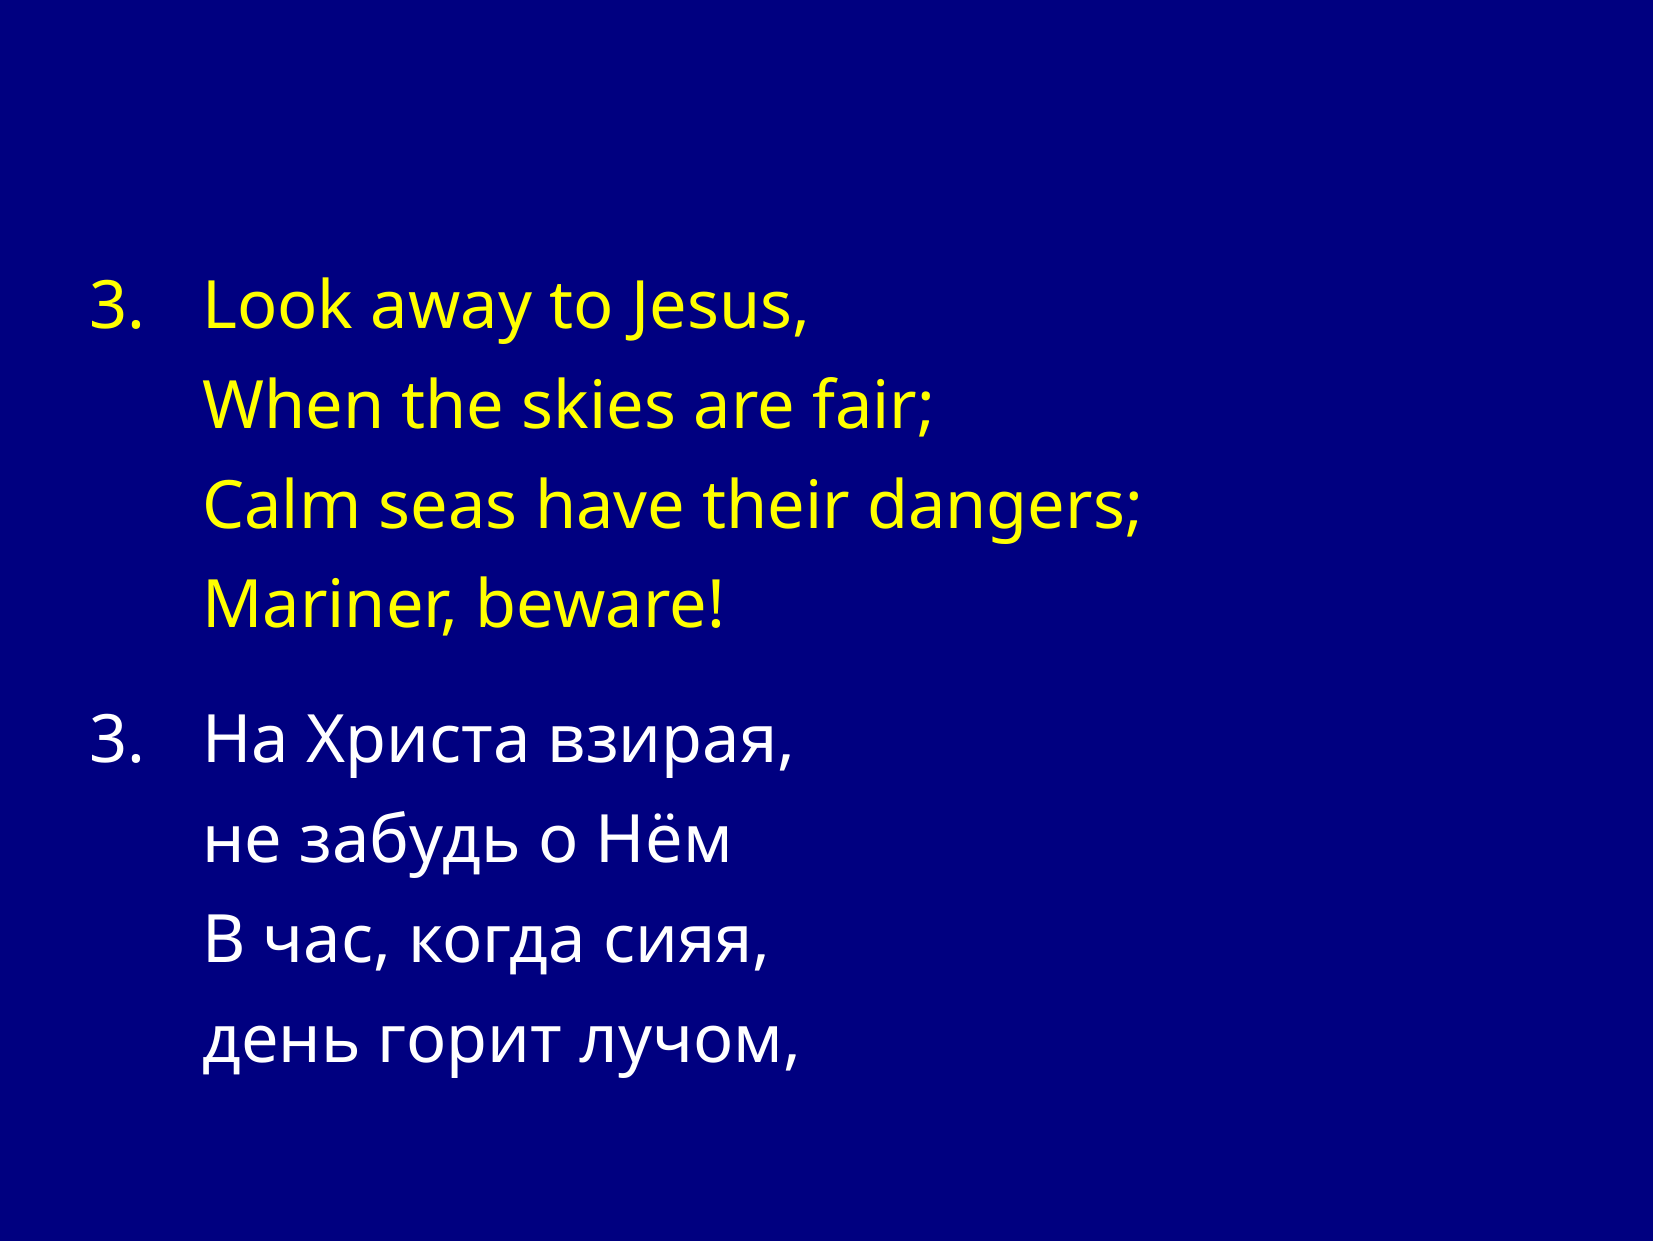

3.	Look away to Jesus,
	When the skies are fair;
	Calm seas have their dangers;
	Mariner, beware!
3.	На Христа взирая,
	не забудь о Нём
	В час, когда сияя,
	день горит лучом,